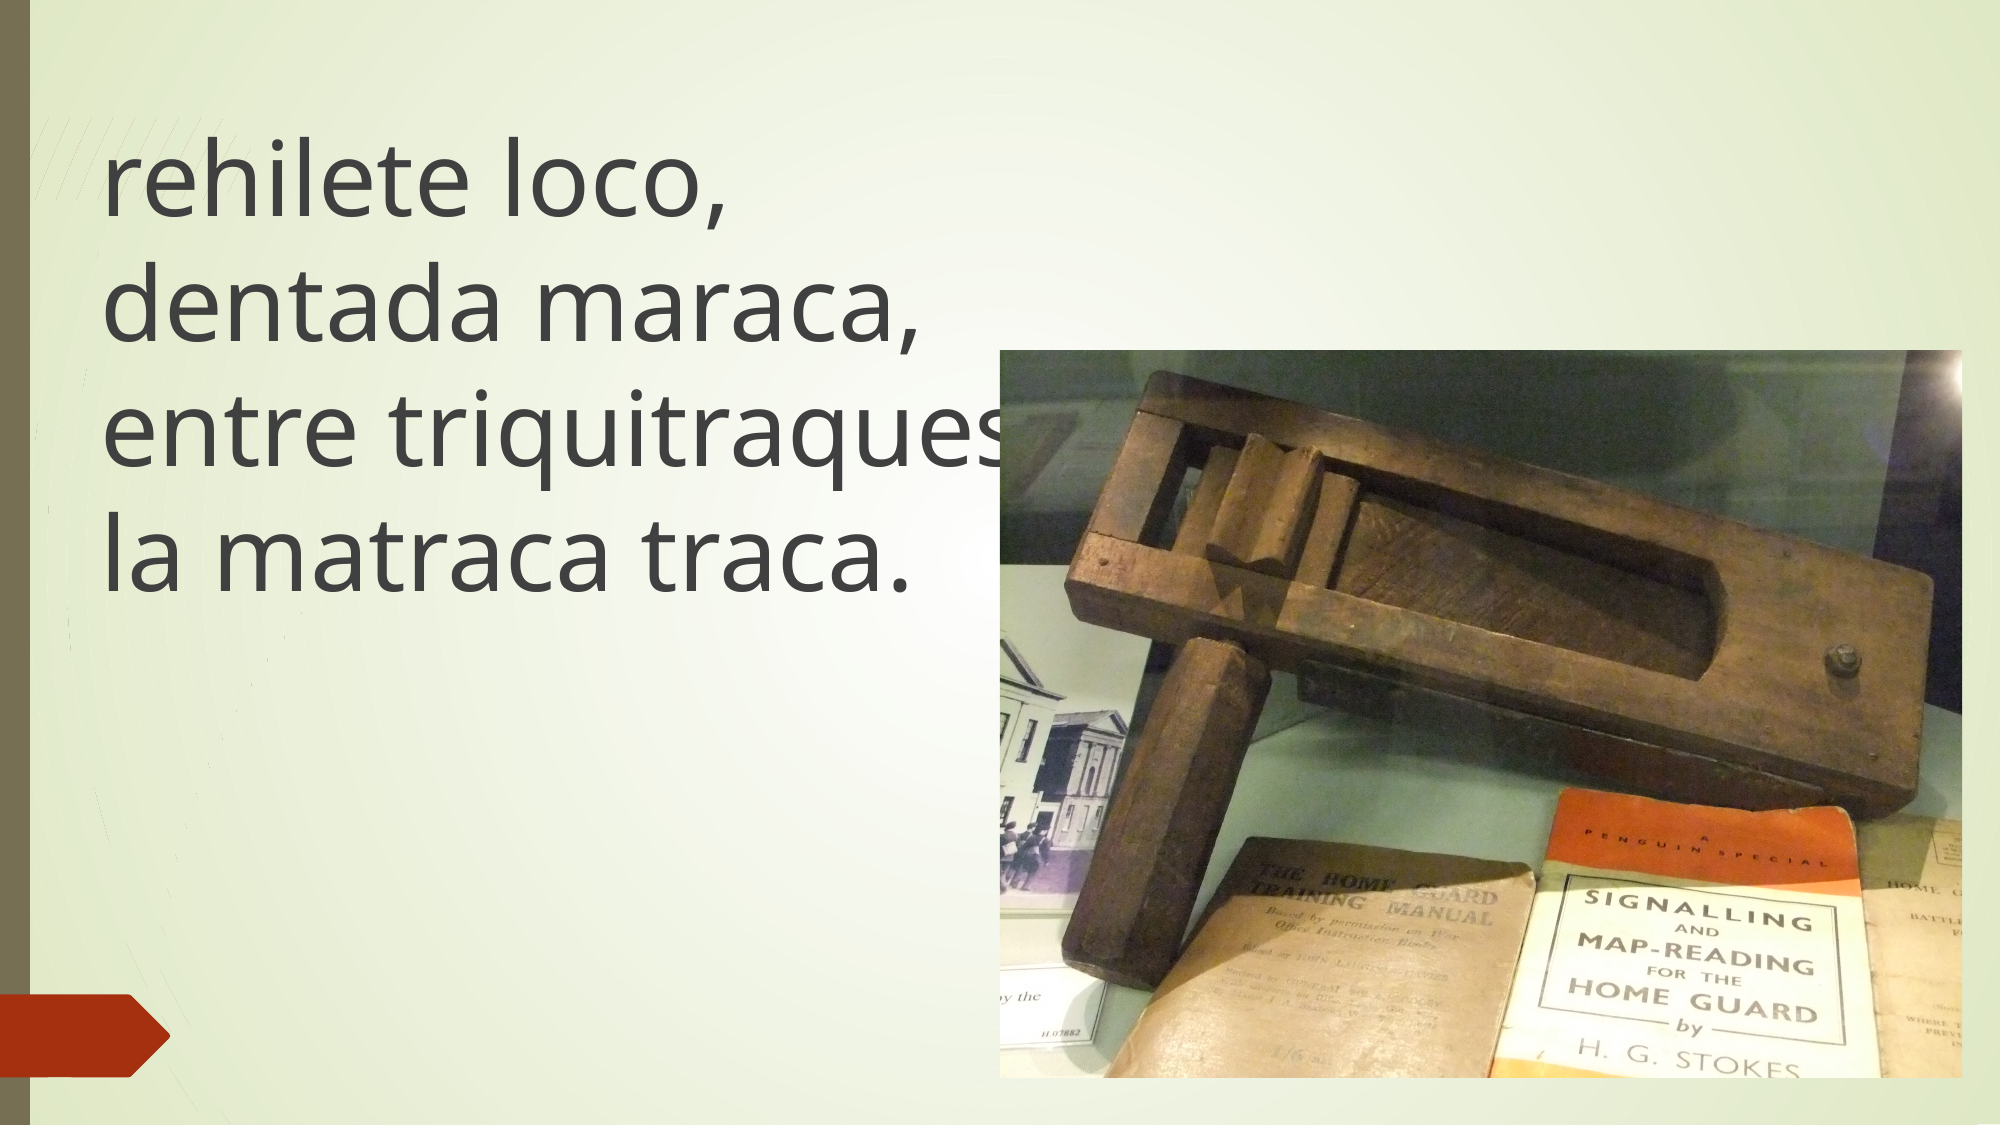

# rehilete loco, dentada maraca, entre triquitraques la matraca traca.